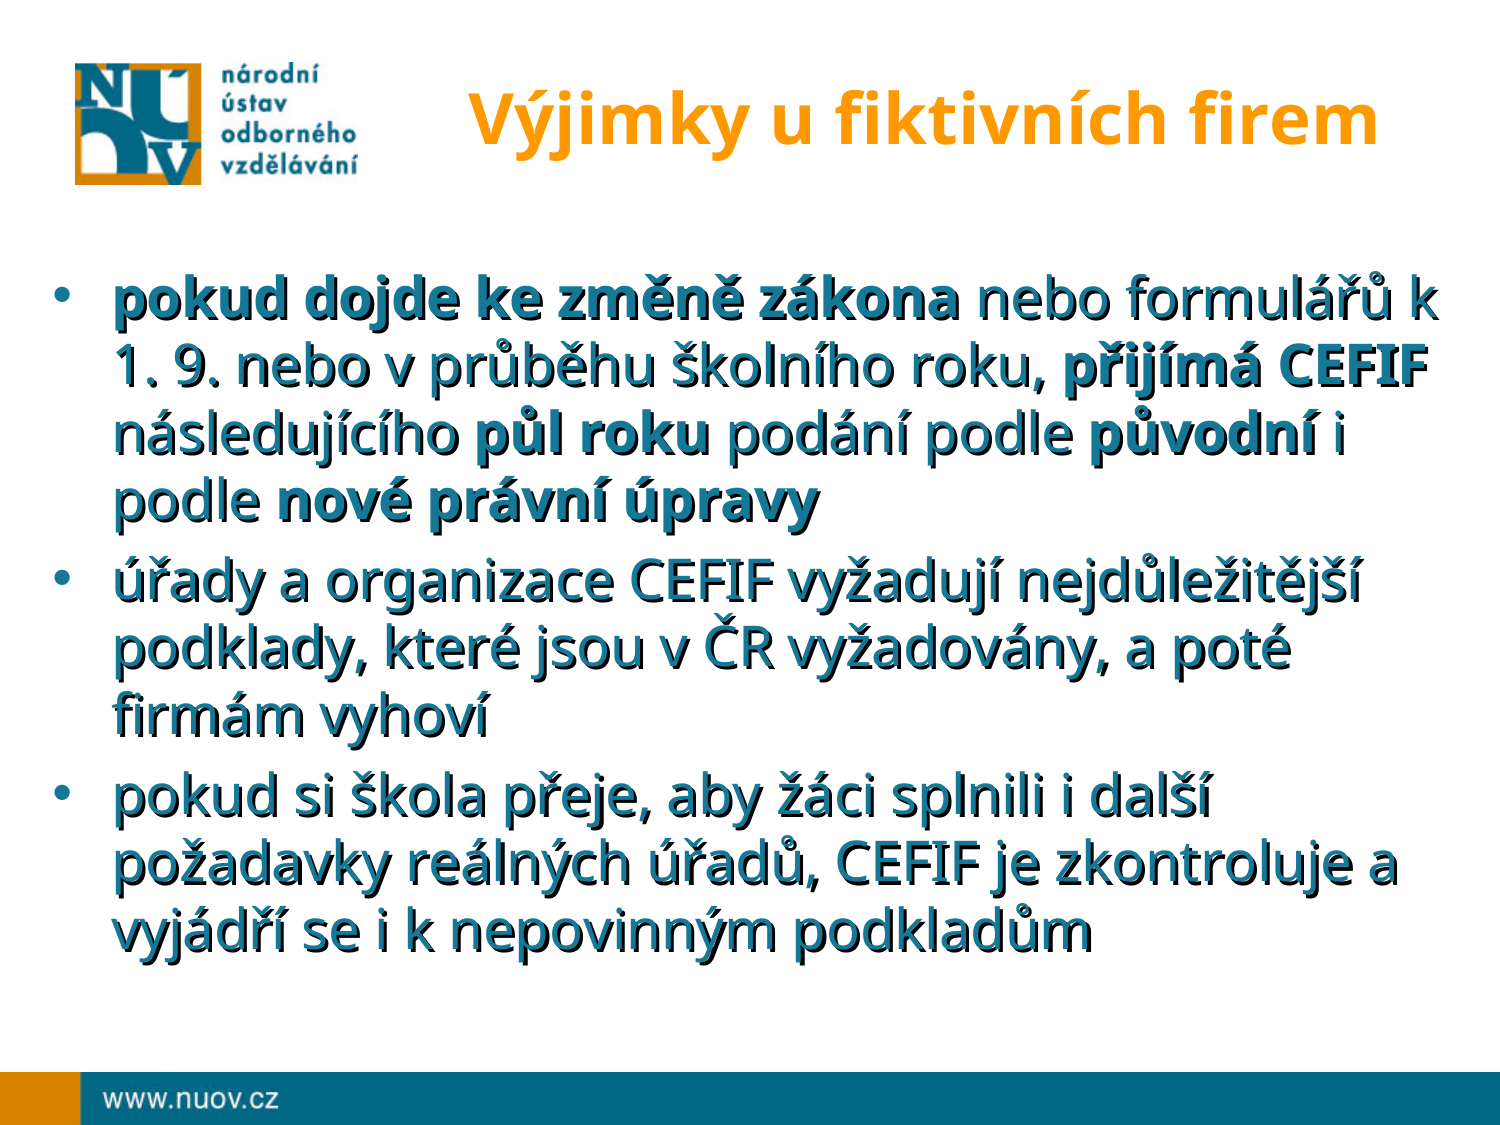

# Výjimky u fiktivních firem
pokud dojde ke změně zákona nebo formulářů k 1. 9. nebo v průběhu školního roku, přijímá CEFIF následujícího půl roku podání podle původní i podle nové právní úpravy
úřady a organizace CEFIF vyžadují nejdůležitější podklady, které jsou v ČR vyžadovány, a poté firmám vyhoví
pokud si škola přeje, aby žáci splnili i další požadavky reálných úřadů, CEFIF je zkontroluje a vyjádří se i k nepovinným podkladům